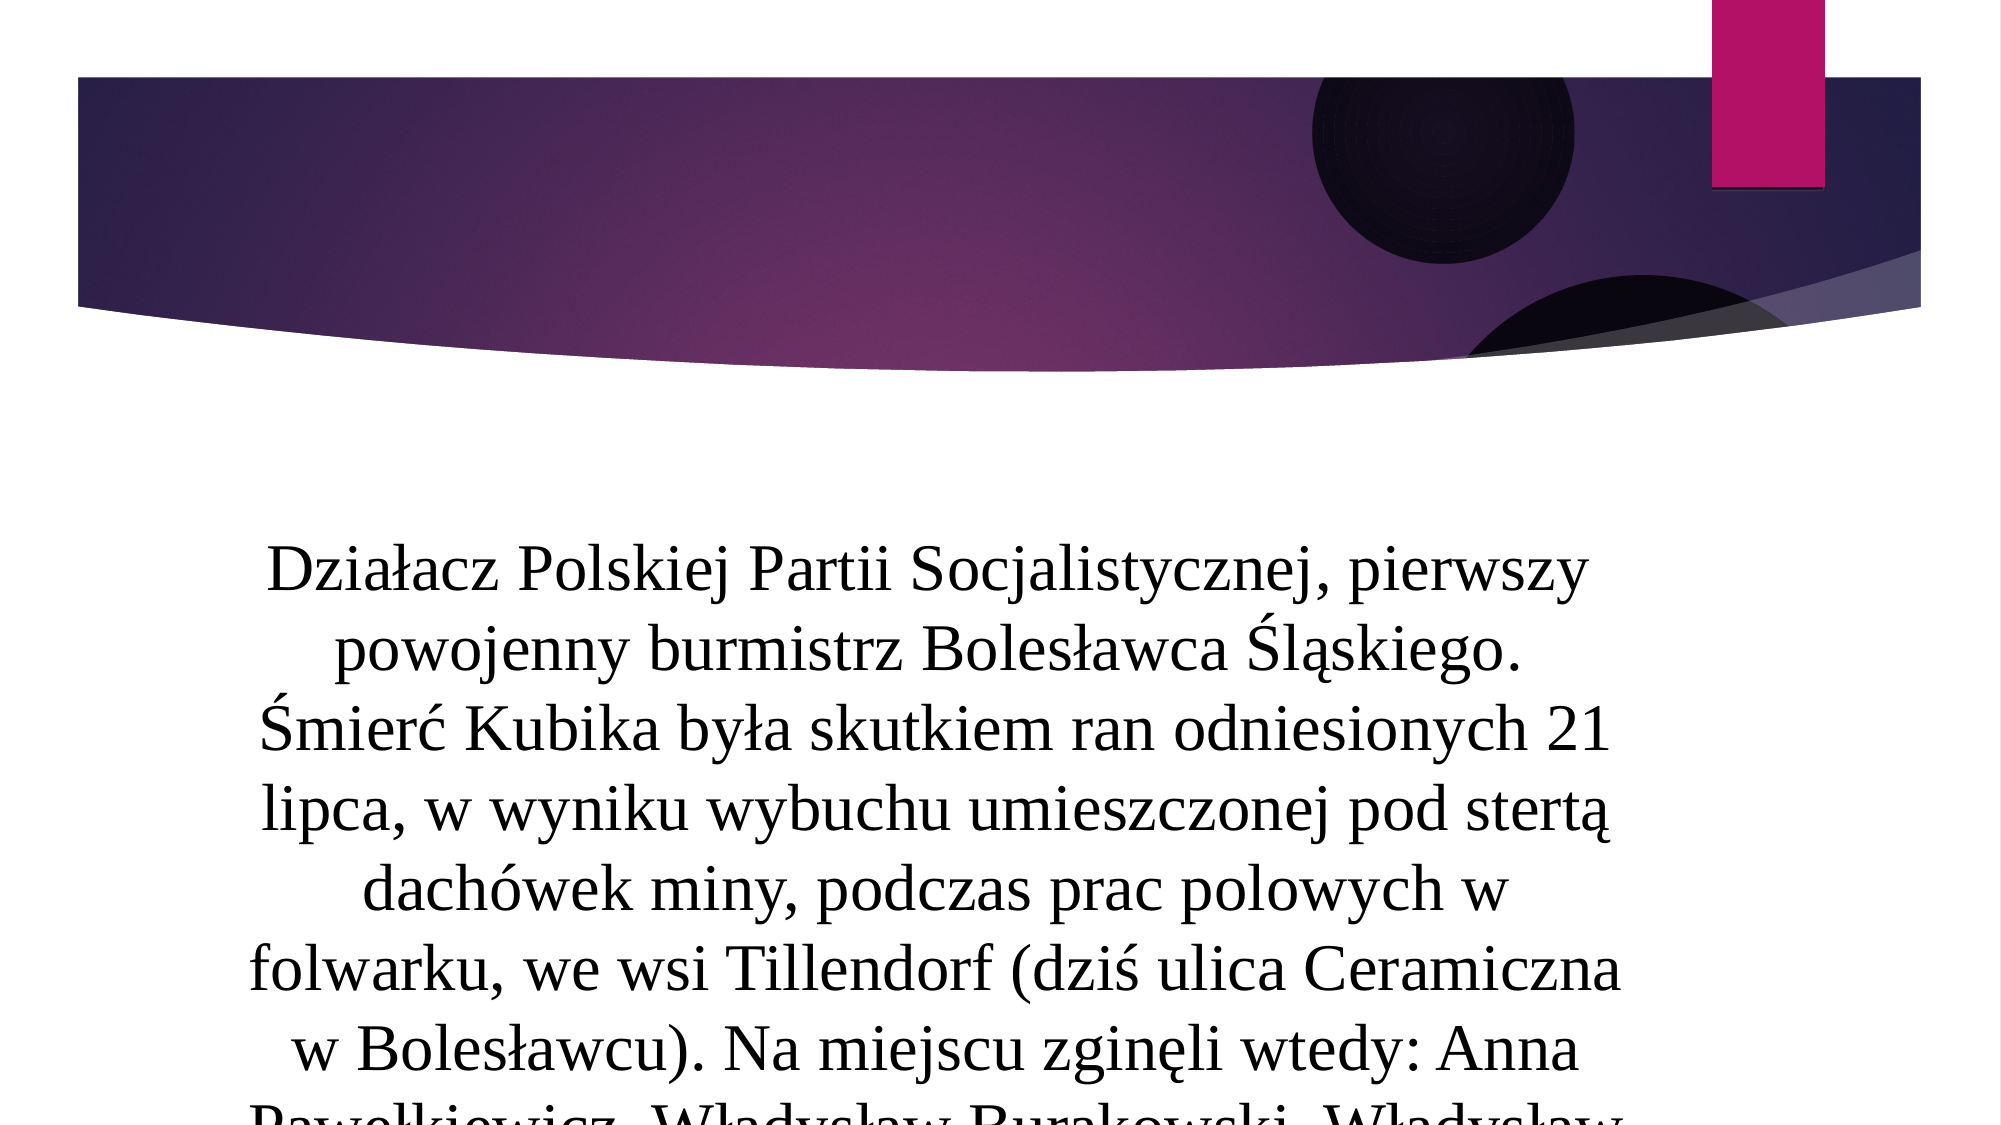

# Działacz Polskiej Partii Socjalistycznej, pierwszy powojenny burmistrz Bolesławca Śląskiego. Śmierć Kubika była skutkiem ran odniesionych 21 lipca, w wyniku wybuchu umieszczonej pod stertą dachówek miny, podczas prac polowych w folwarku, we wsi Tillendorf (dziś ulica Ceramiczna w Bolesławcu). Na miejscu zginęli wtedy: Anna Pawełkiewicz, Władysław Burakowski, Władysław Orlik oraz mężczyzna narodowości niemieckiej, następnego dnia zmarli - Józef Jasztal i Bolesław Kubik.